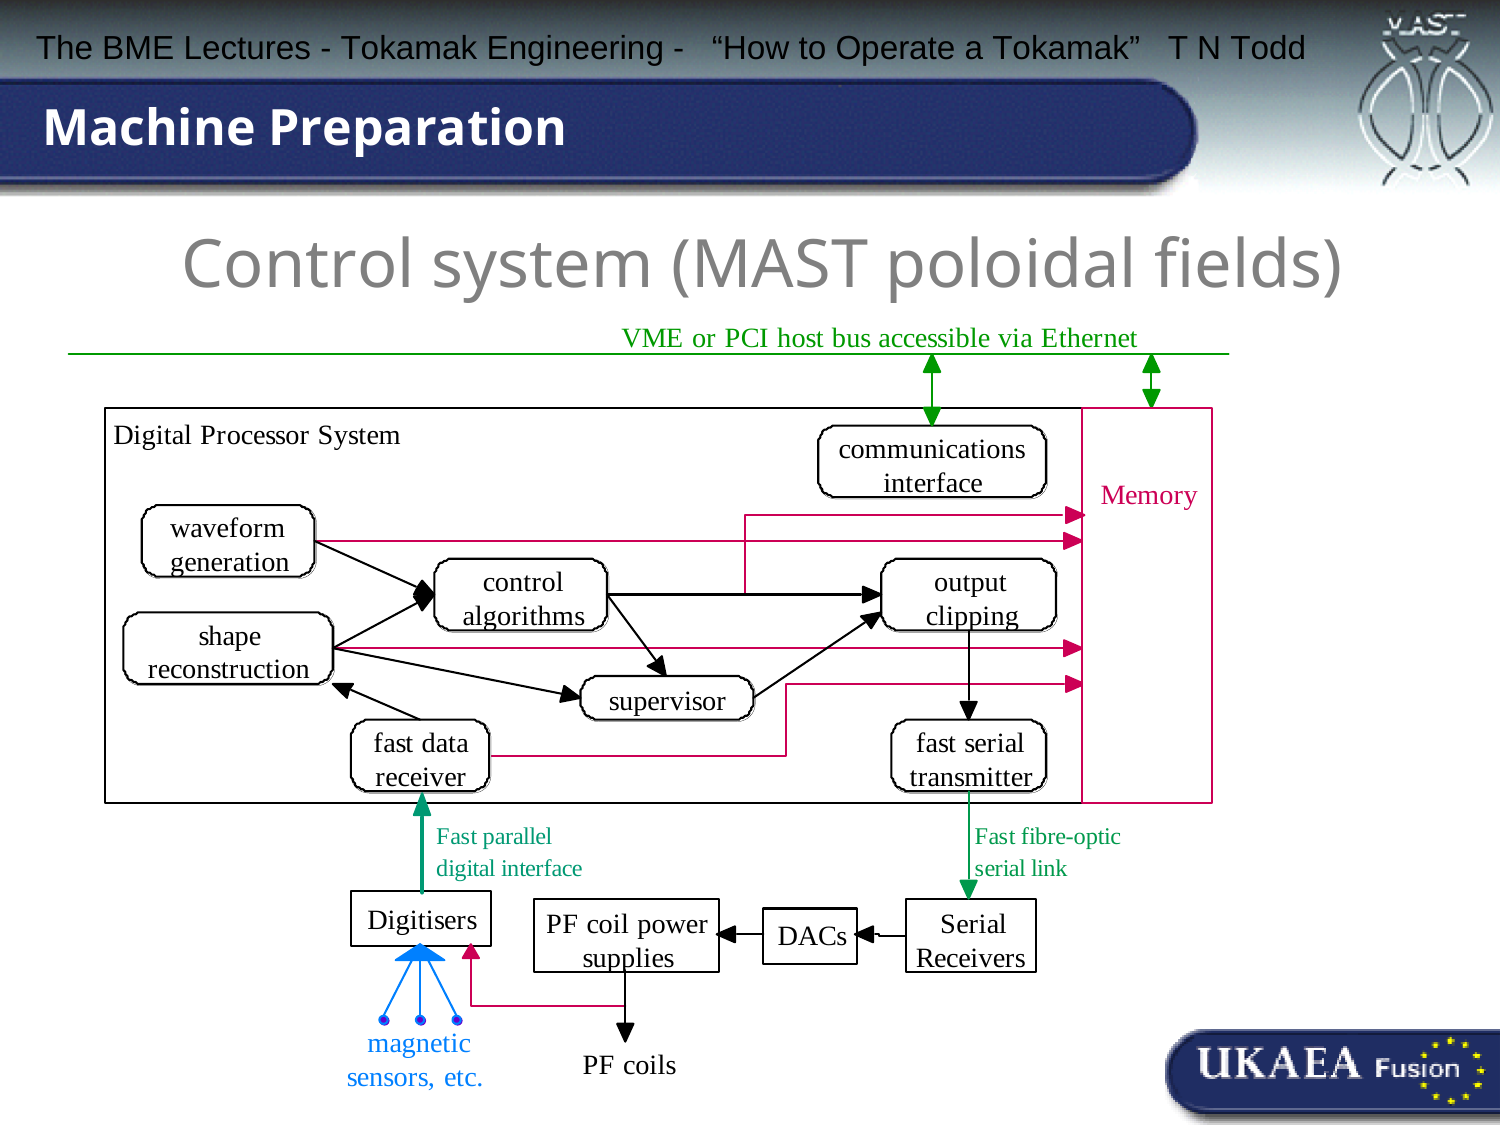

Machine Preparation
The BME Lectures - Tokamak Engineering - “How to Operate a Tokamak” T N Todd
Control system (MAST poloidal fields)